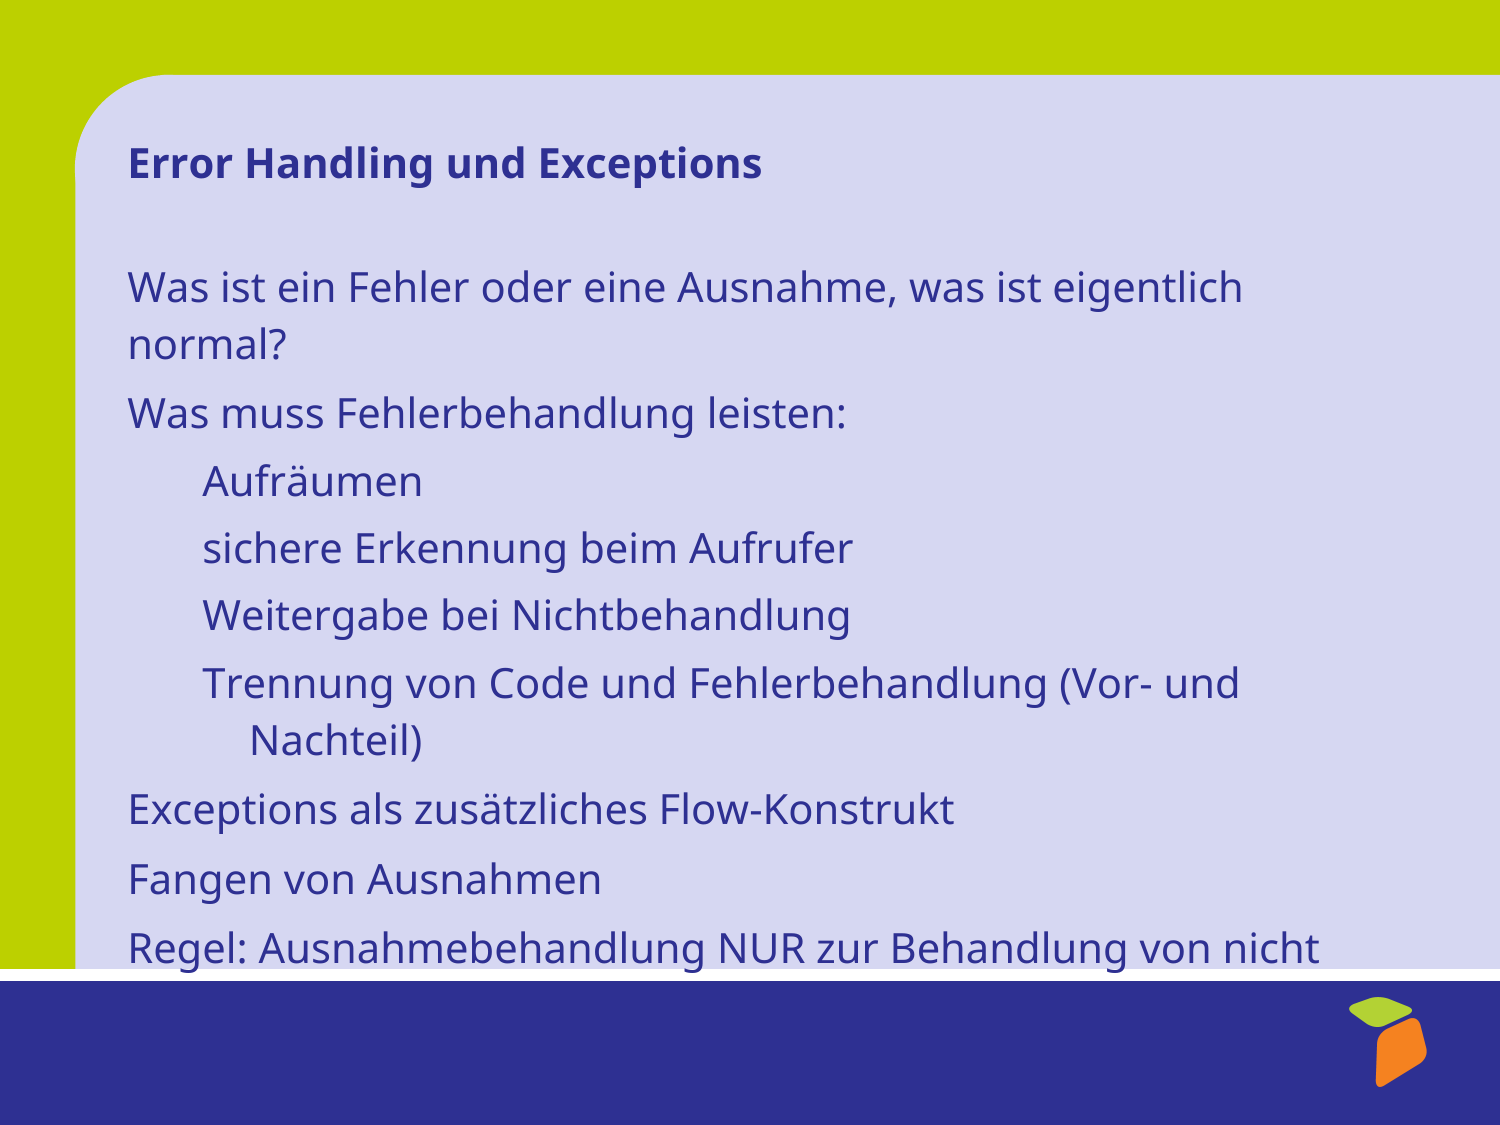

# Error Handling und Exceptions
Was ist ein Fehler oder eine Ausnahme, was ist eigentlich normal?
Was muss Fehlerbehandlung leisten:
Aufräumen
sichere Erkennung beim Aufrufer
Weitergabe bei Nichtbehandlung
Trennung von Code und Fehlerbehandlung (Vor- und Nachteil)
Exceptions als zusätzliches Flow-Konstrukt
Fangen von Ausnahmen
Regel: Ausnahmebehandlung NUR zur Behandlung von nicht normalen Abläufen!